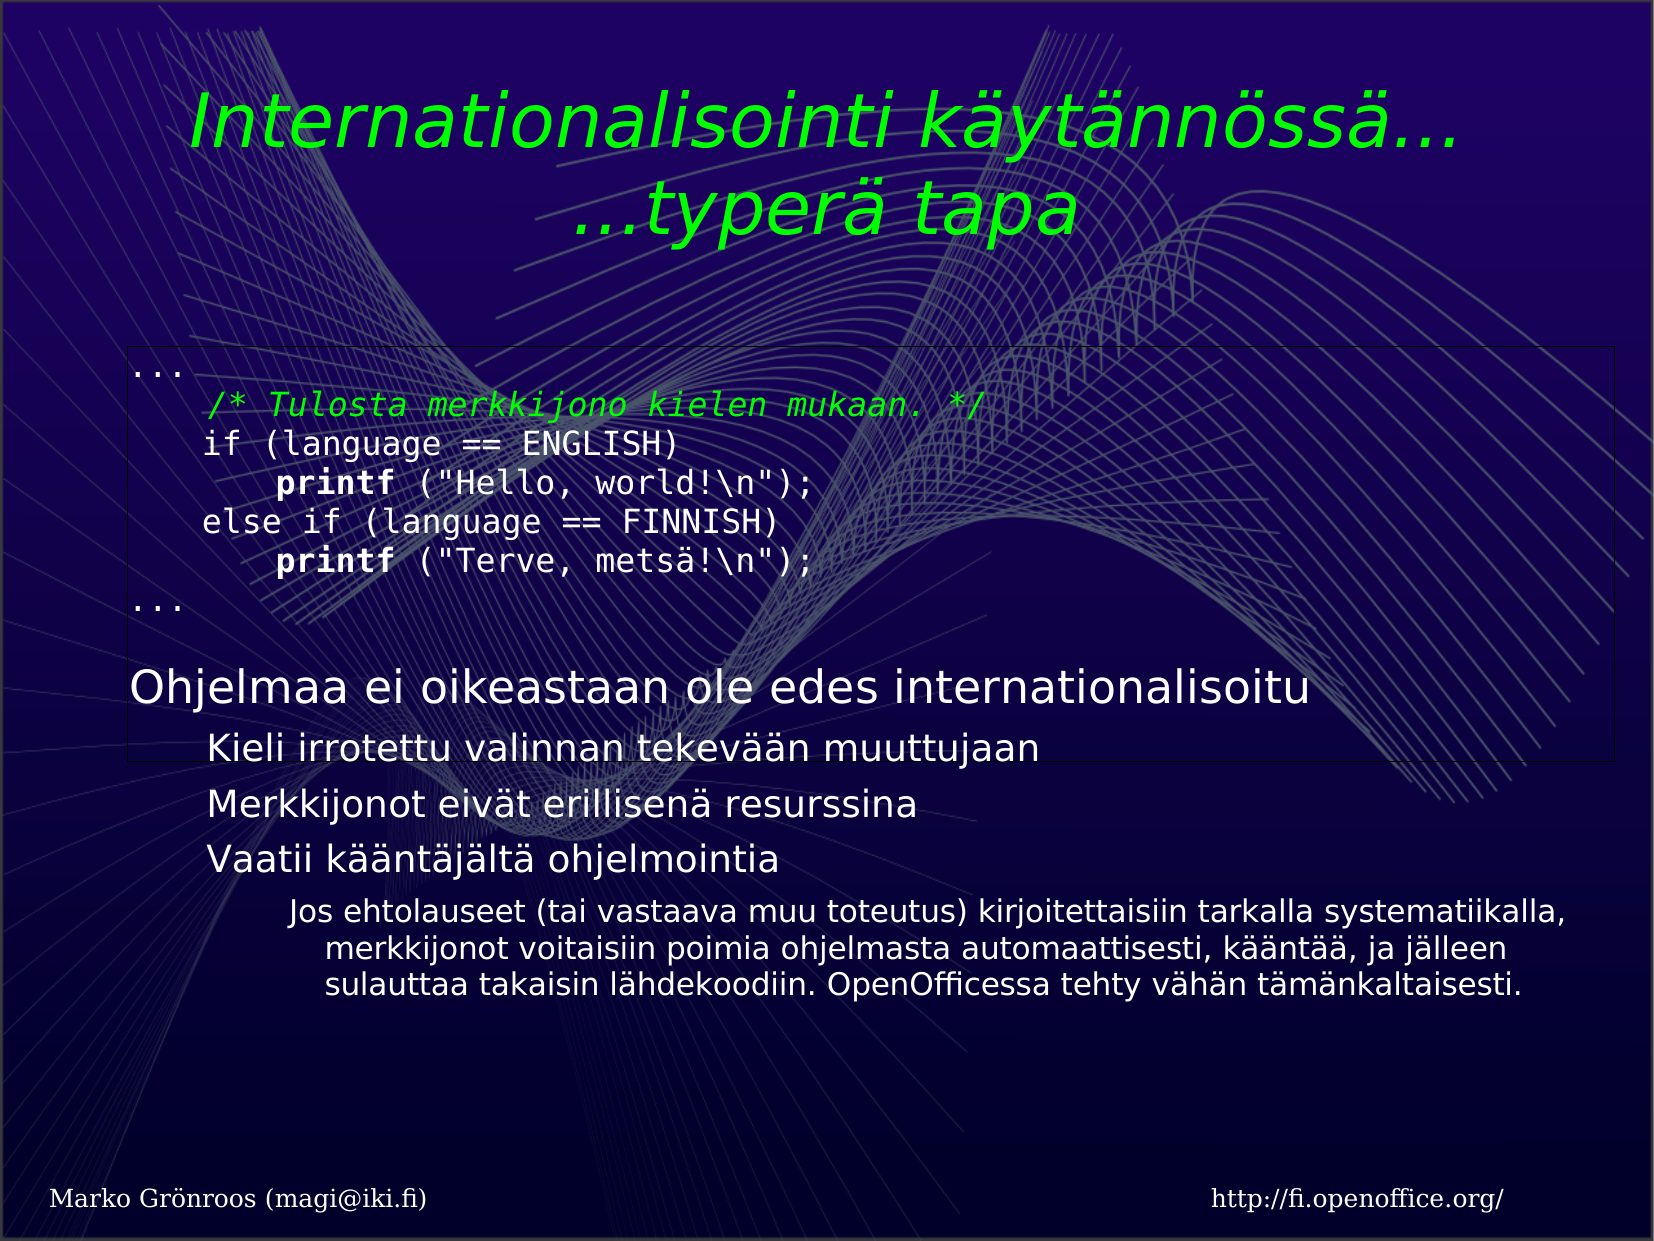

# Internationalisointi käytännössä... ...typerä tapa
...
 /* Tulosta merkkijono kielen mukaan. */
	if (language == ENGLISH)
 	printf ("Hello, world!\n");
	else if (language == FINNISH)
 	printf ("Terve, metsä!\n");
...
Ohjelmaa ei oikeastaan ole edes internationalisoitu
Kieli irrotettu valinnan tekevään muuttujaan
Merkkijonot eivät erillisenä resurssina
Vaatii kääntäjältä ohjelmointia
Jos ehtolauseet (tai vastaava muu toteutus) kirjoitettaisiin tarkalla systematiikalla, merkkijonot voitaisiin poimia ohjelmasta automaattisesti, kääntää, ja jälleen sulauttaa takaisin lähdekoodiin. OpenOfficessa tehty vähän tämänkaltaisesti.